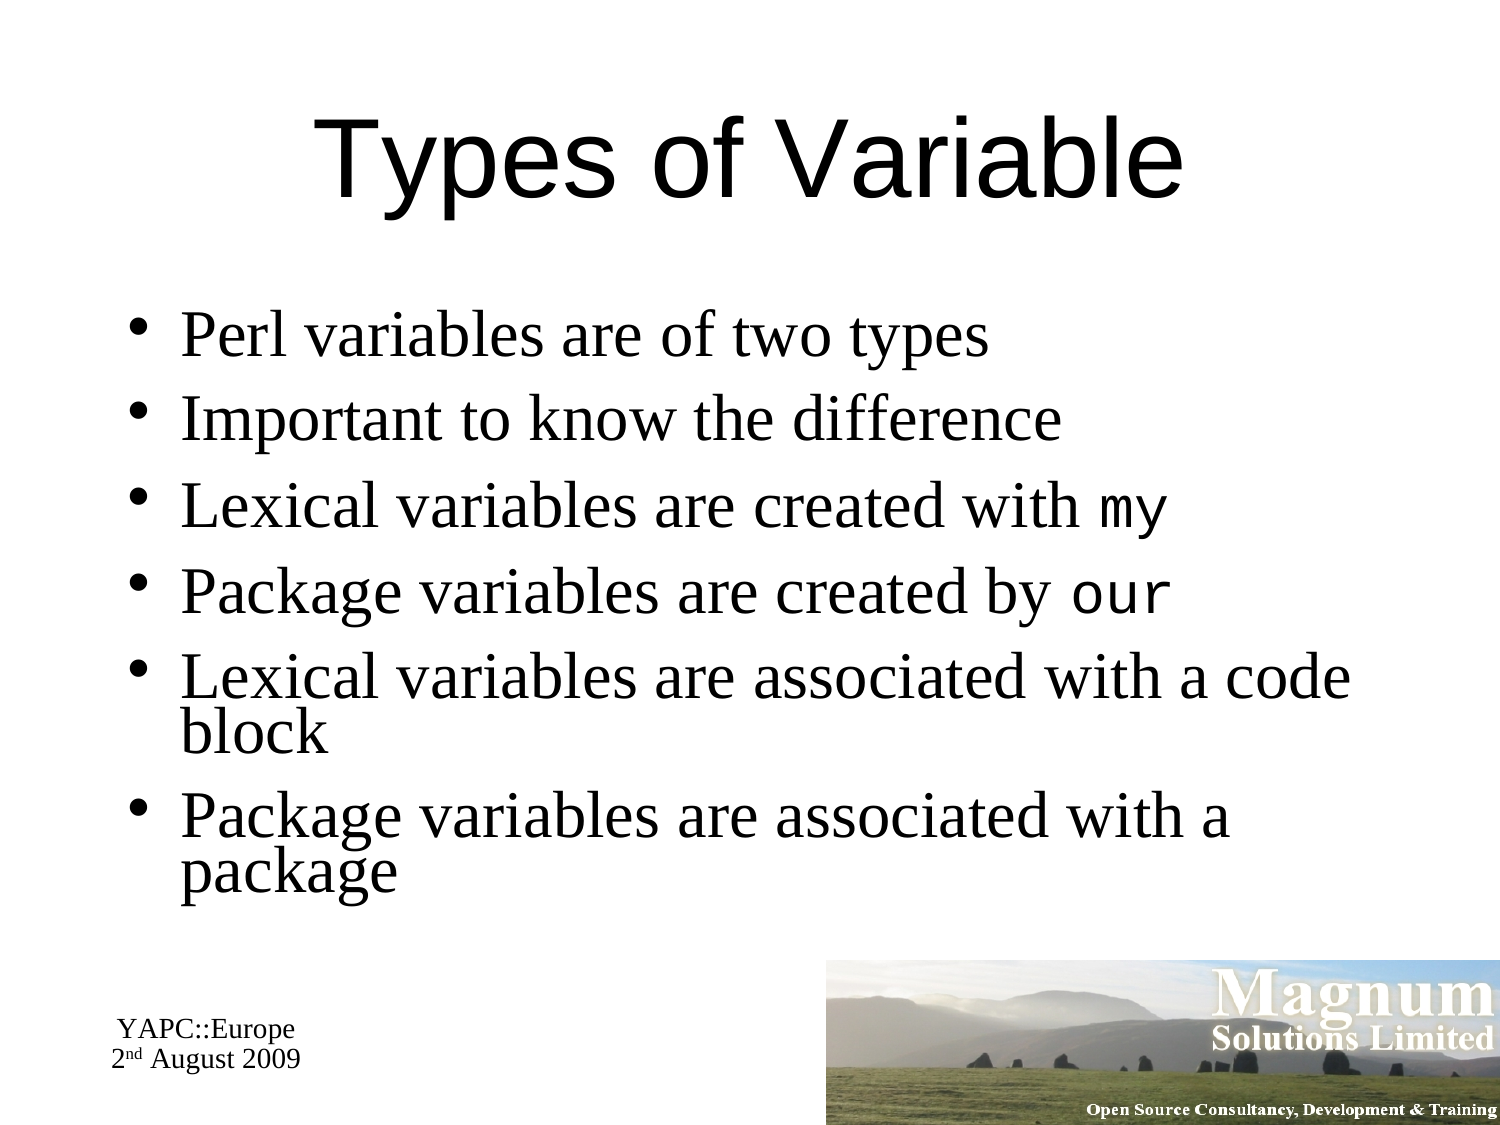

# Types of Variable
Perl variables are of two types
Important to know the difference
Lexical variables are created with my
Package variables are created by our
Lexical variables are associated with a code block
Package variables are associated with a package
7